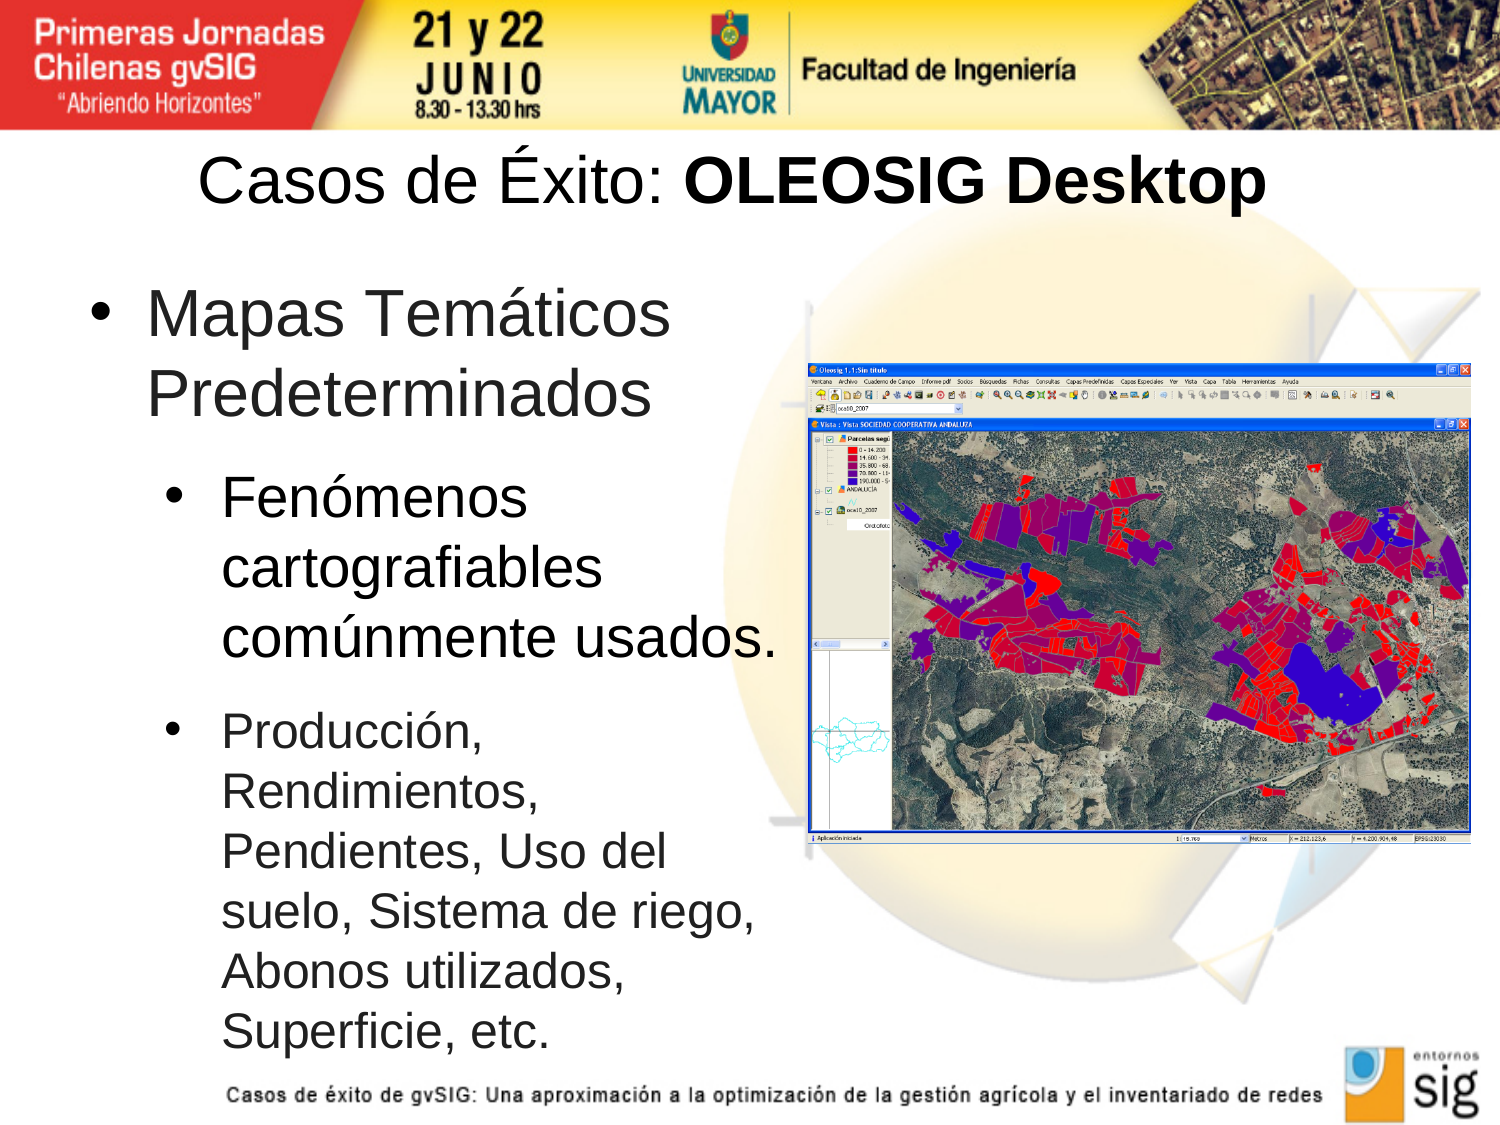

# Casos de Éxito: OLEOSIG Desktop
Mapas Temáticos Predeterminados
Fenómenos cartografiables comúnmente usados.
Producción, Rendimientos, Pendientes, Uso del suelo, Sistema de riego, Abonos utilizados, Superficie, etc.